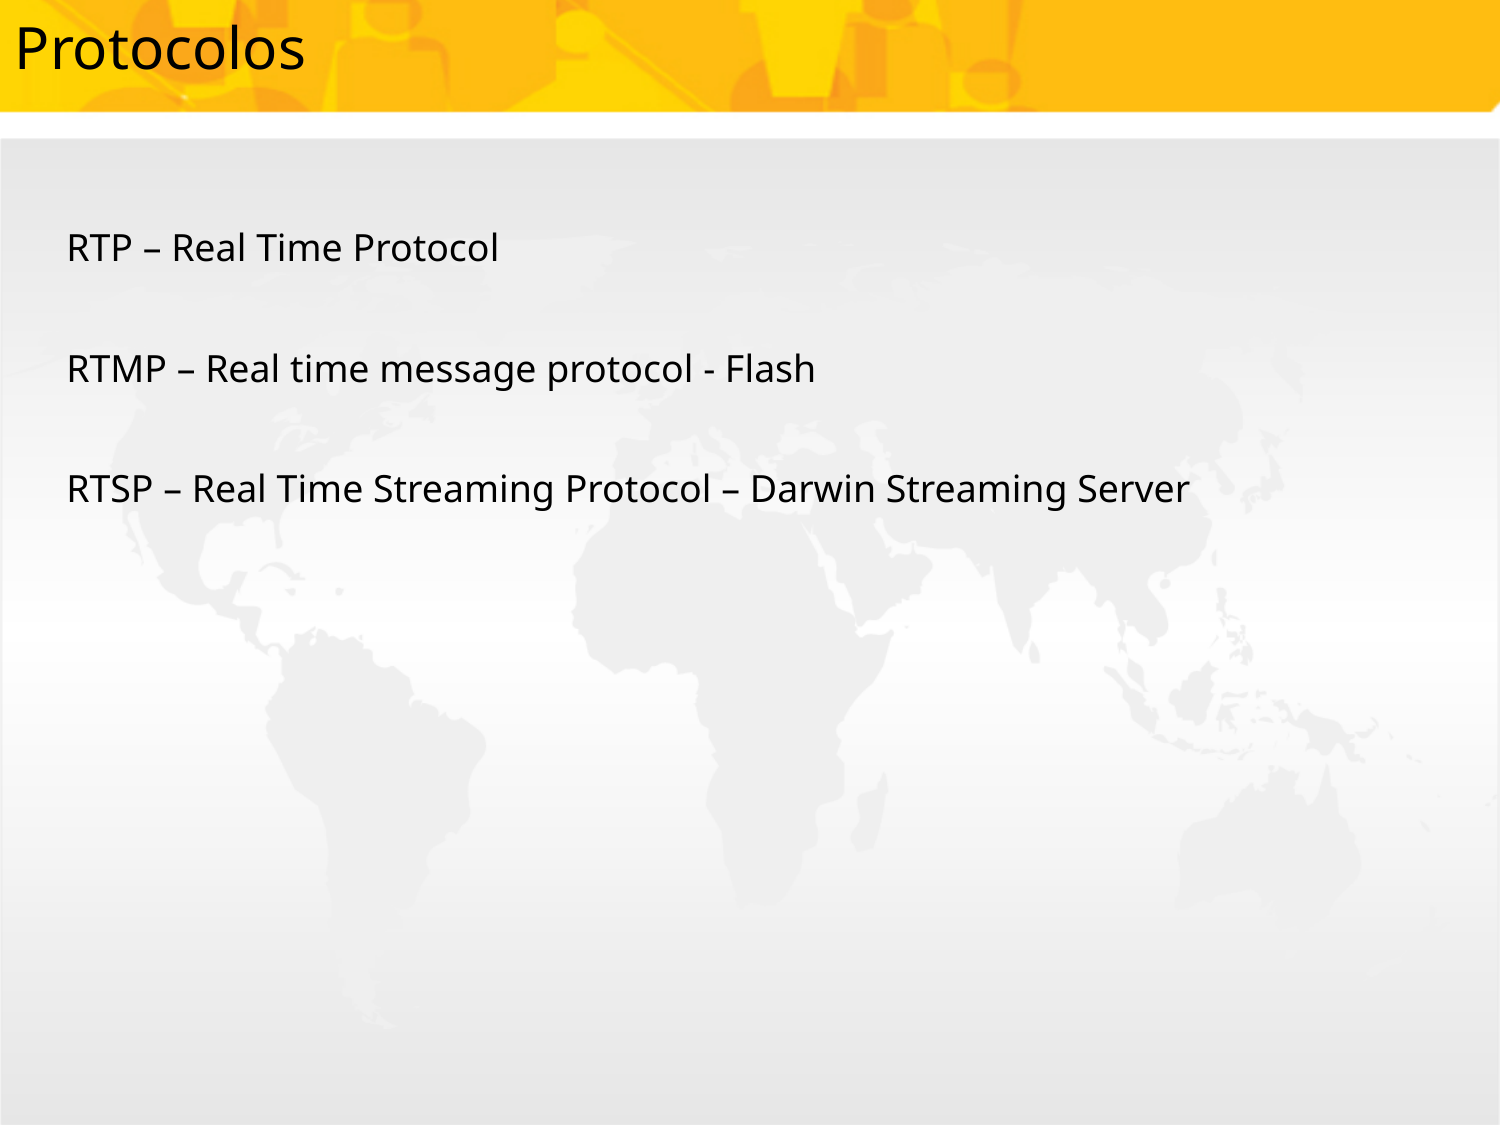

Protocolos
RTP – Real Time Protocol
RTMP – Real time message protocol - Flash
RTSP – Real Time Streaming Protocol – Darwin Streaming Server